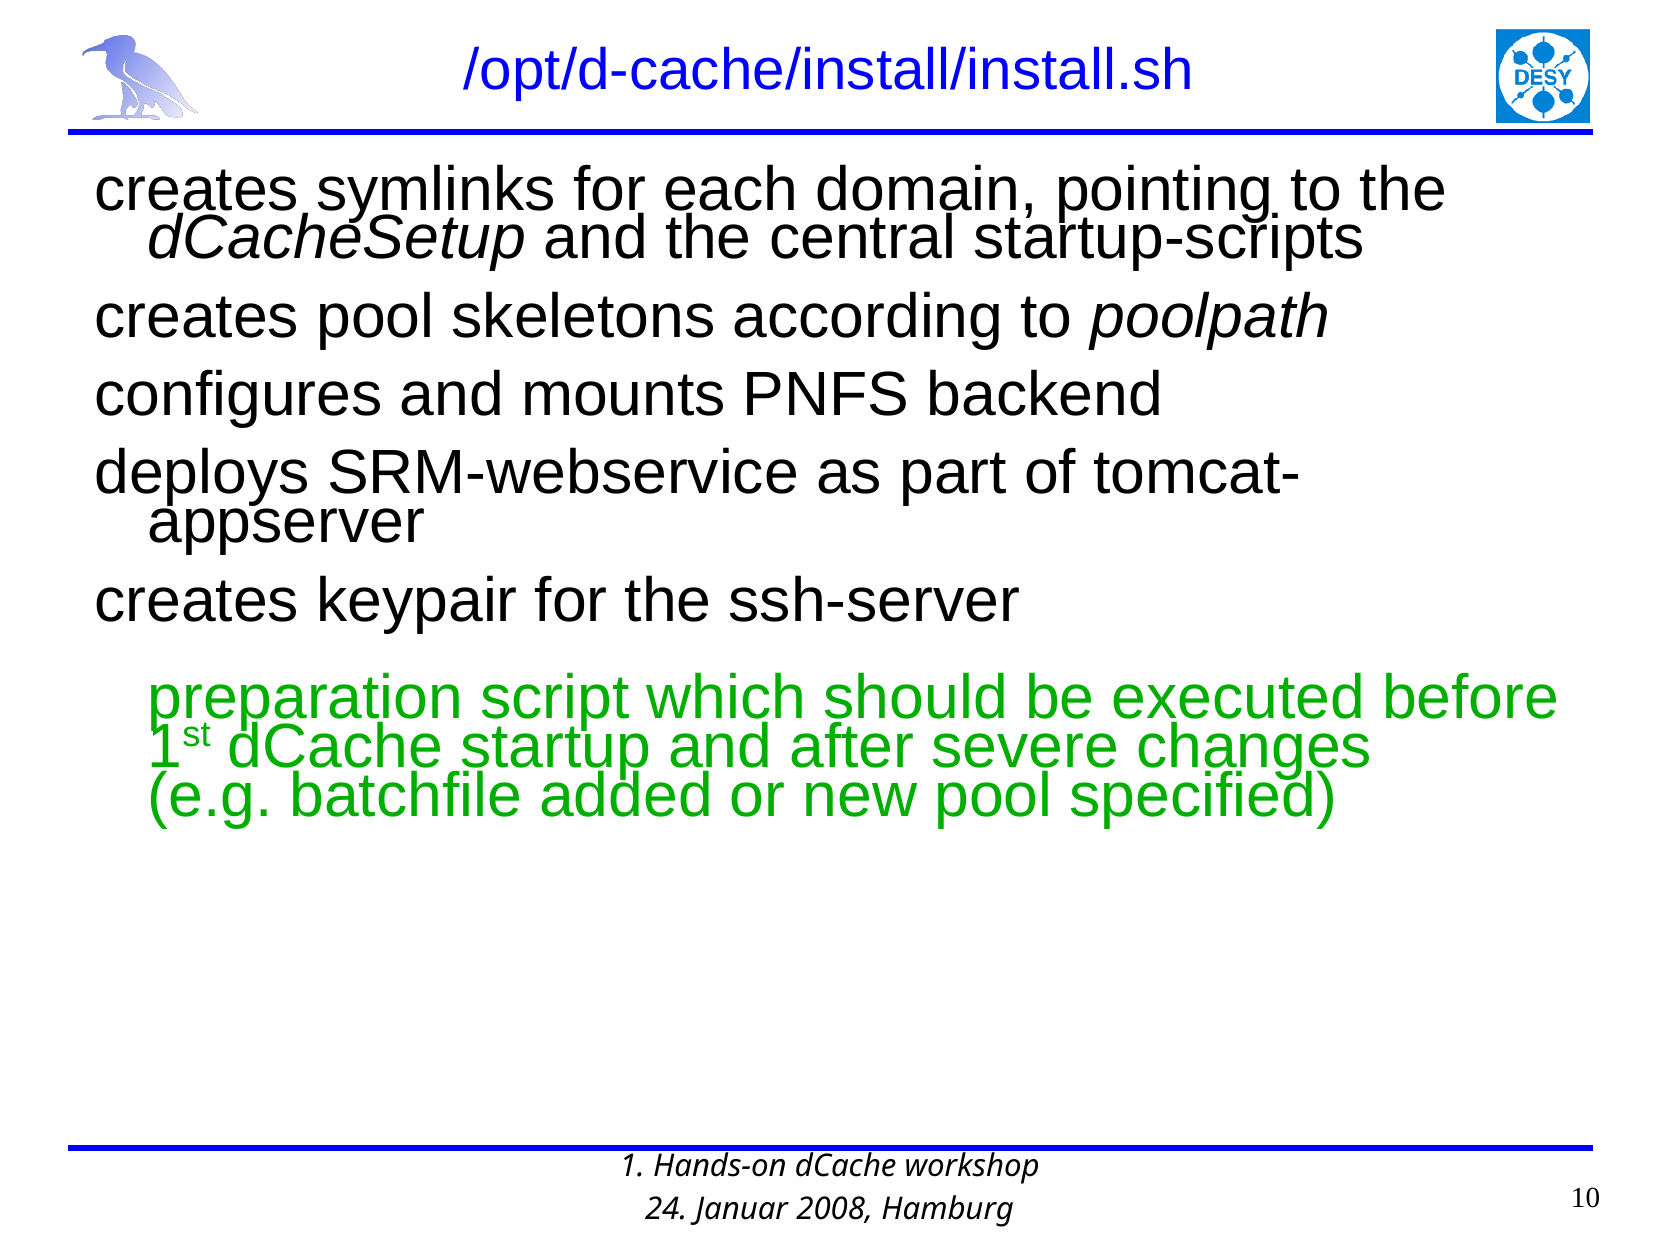

# /opt/d-cache/install/install.sh
creates symlinks for each domain, pointing to the dCacheSetup and the central startup-scripts
creates pool skeletons according to poolpath
configures and mounts PNFS backend
deploys SRM-webservice as part of tomcat-appserver
creates keypair for the ssh-server
preparation script which should be executed before 1st dCache startup and after severe changes
(e.g. batchfile added or new pool specified)
10